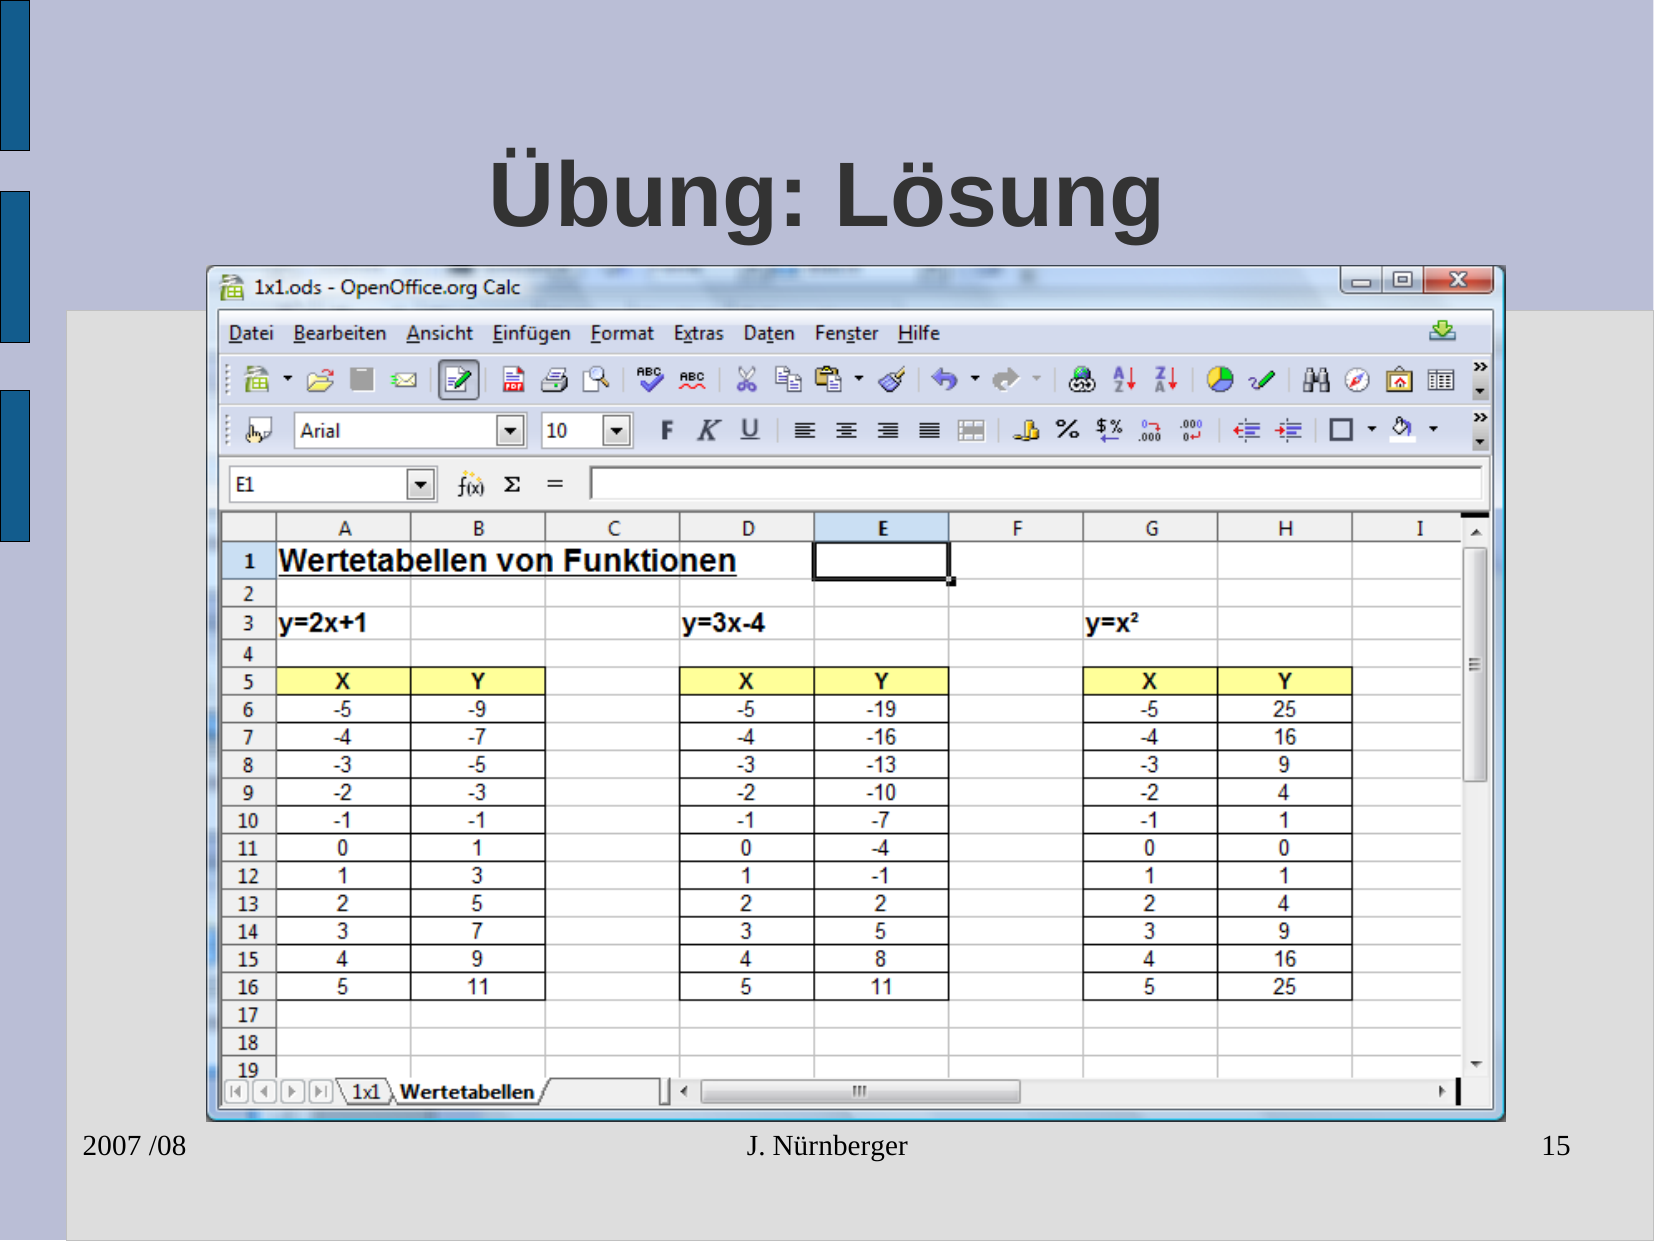

# Übung: Lösung
2007 /08
J. Nürnberger
15